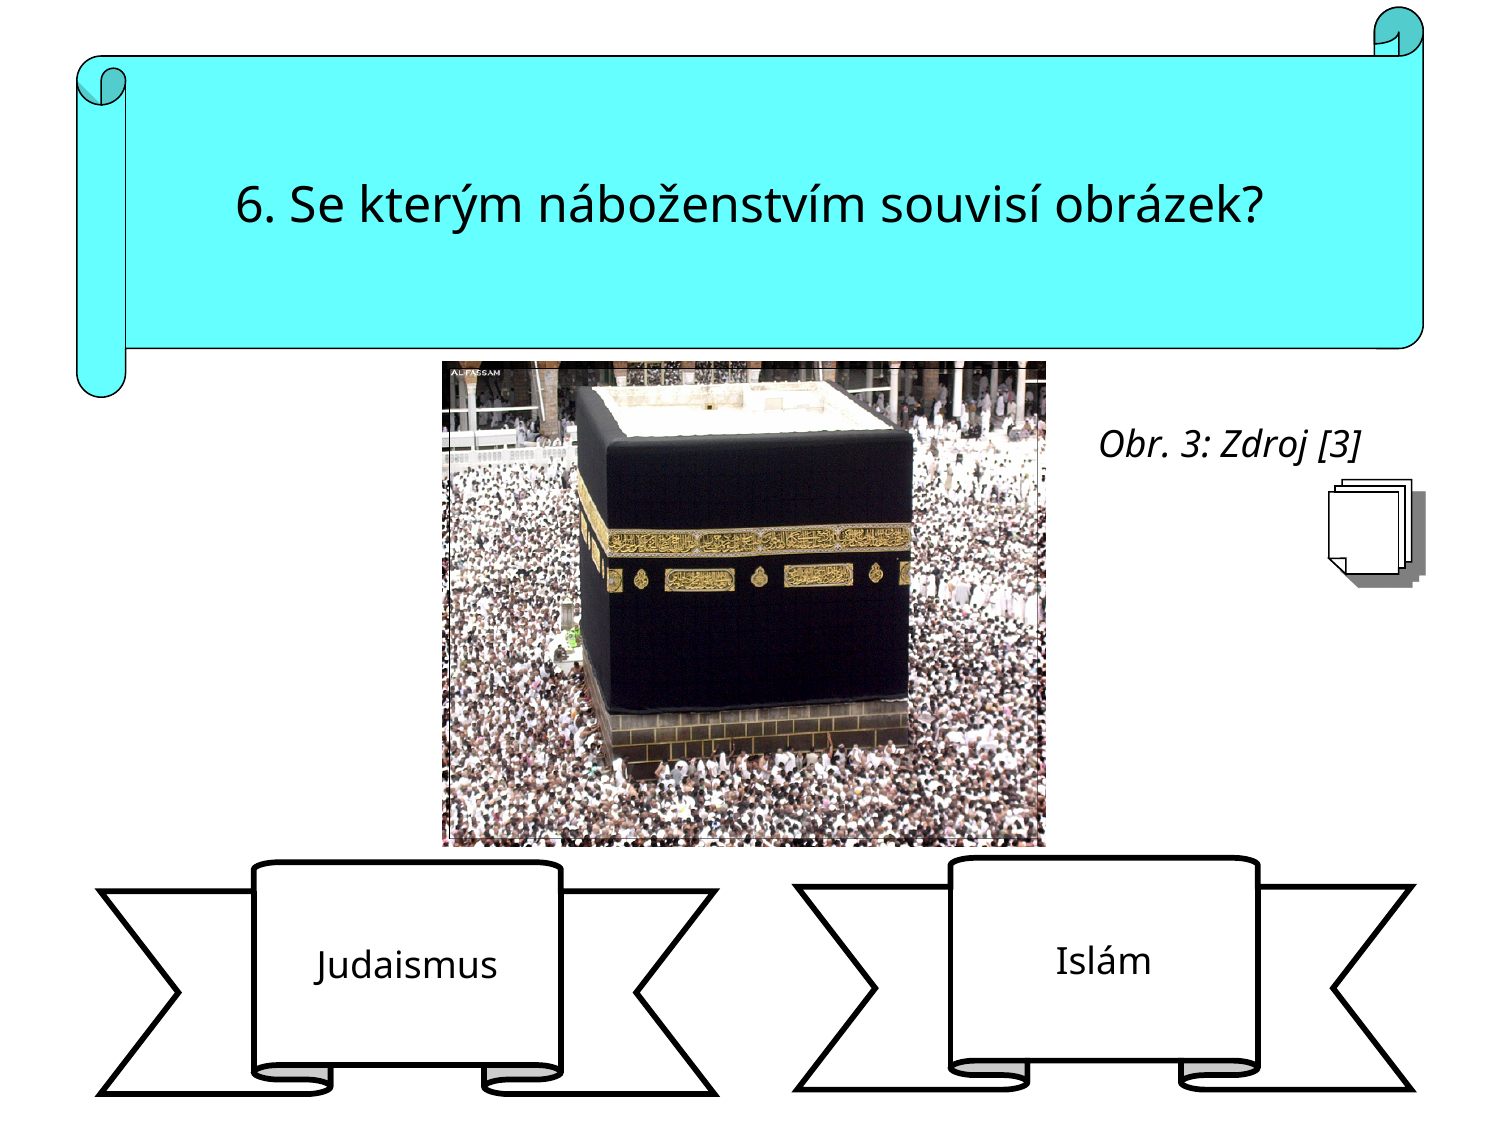

6. Se kterým náboženstvím souvisí obrázek?
Obr. 3: Zdroj [3]
Islám
Judaismus